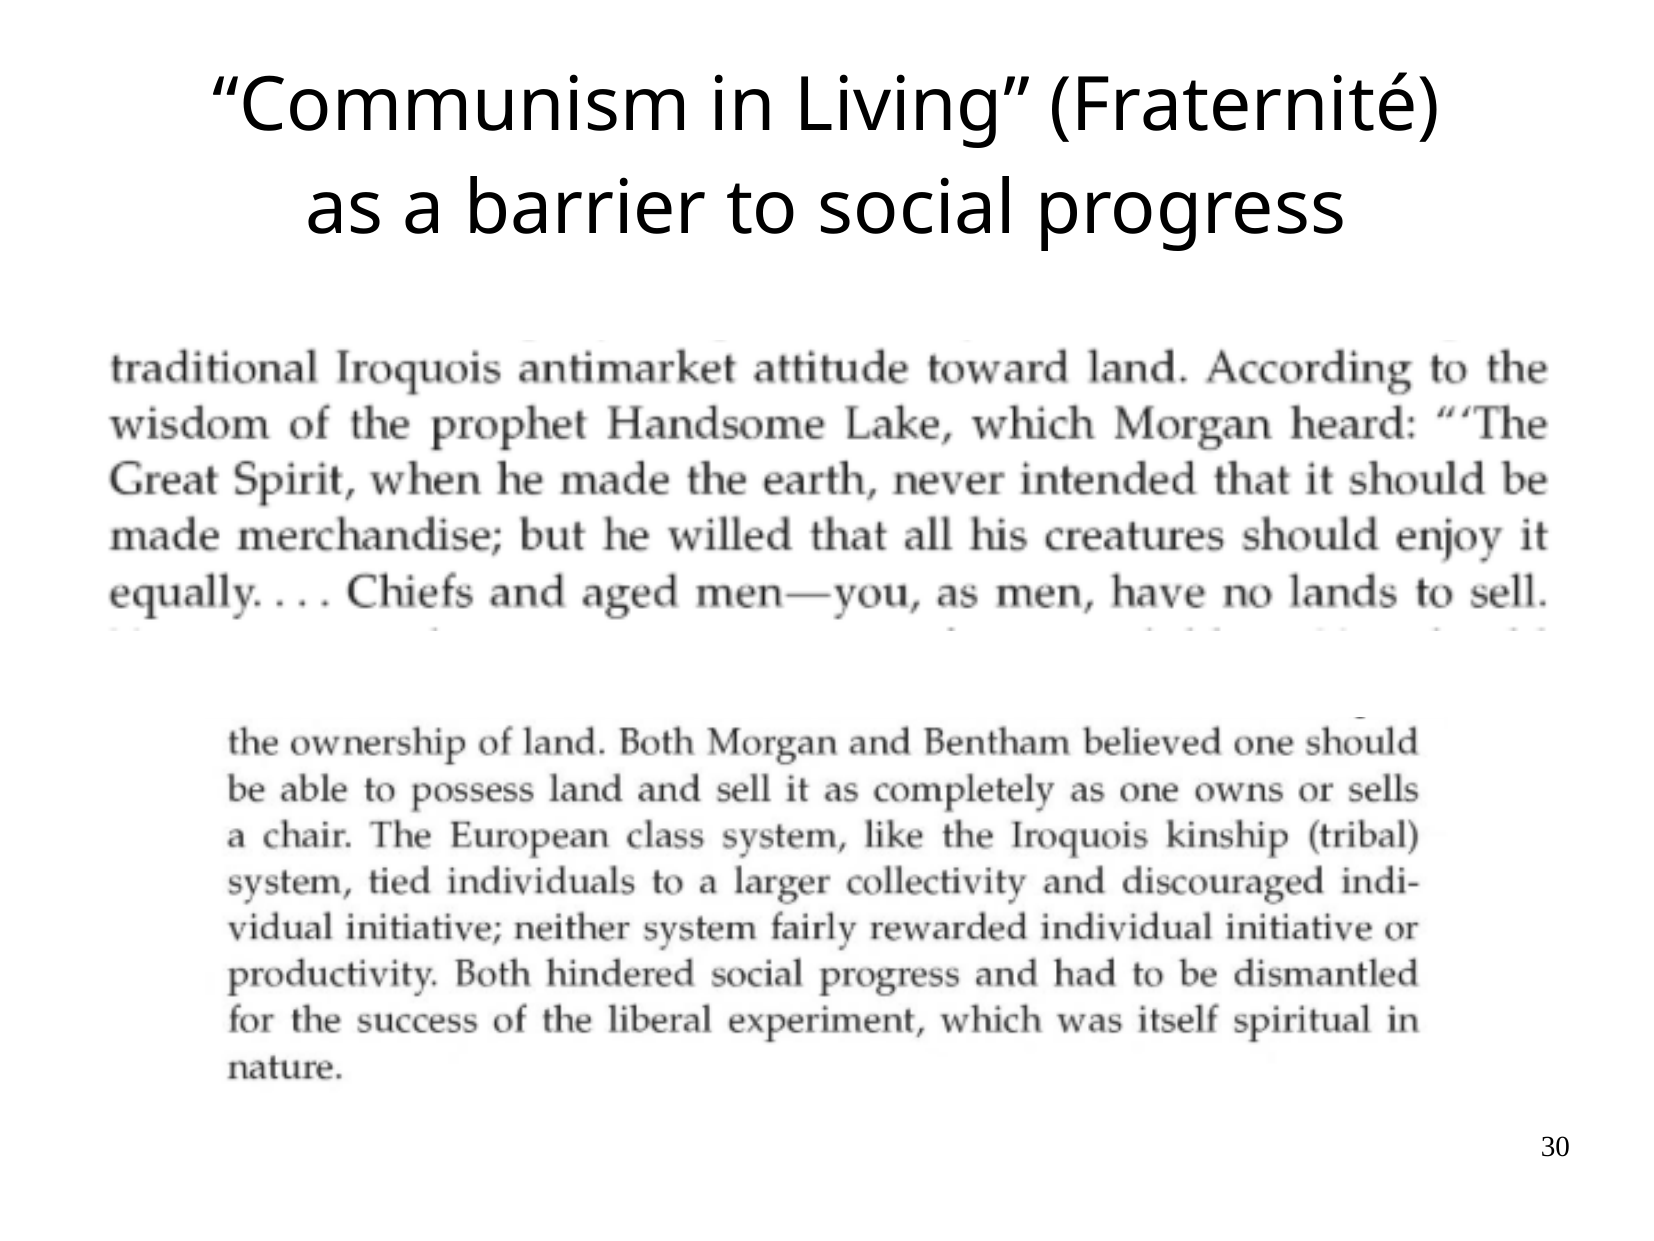

# “Communism in Living” (Fraternité) as a barrier to social progress
30